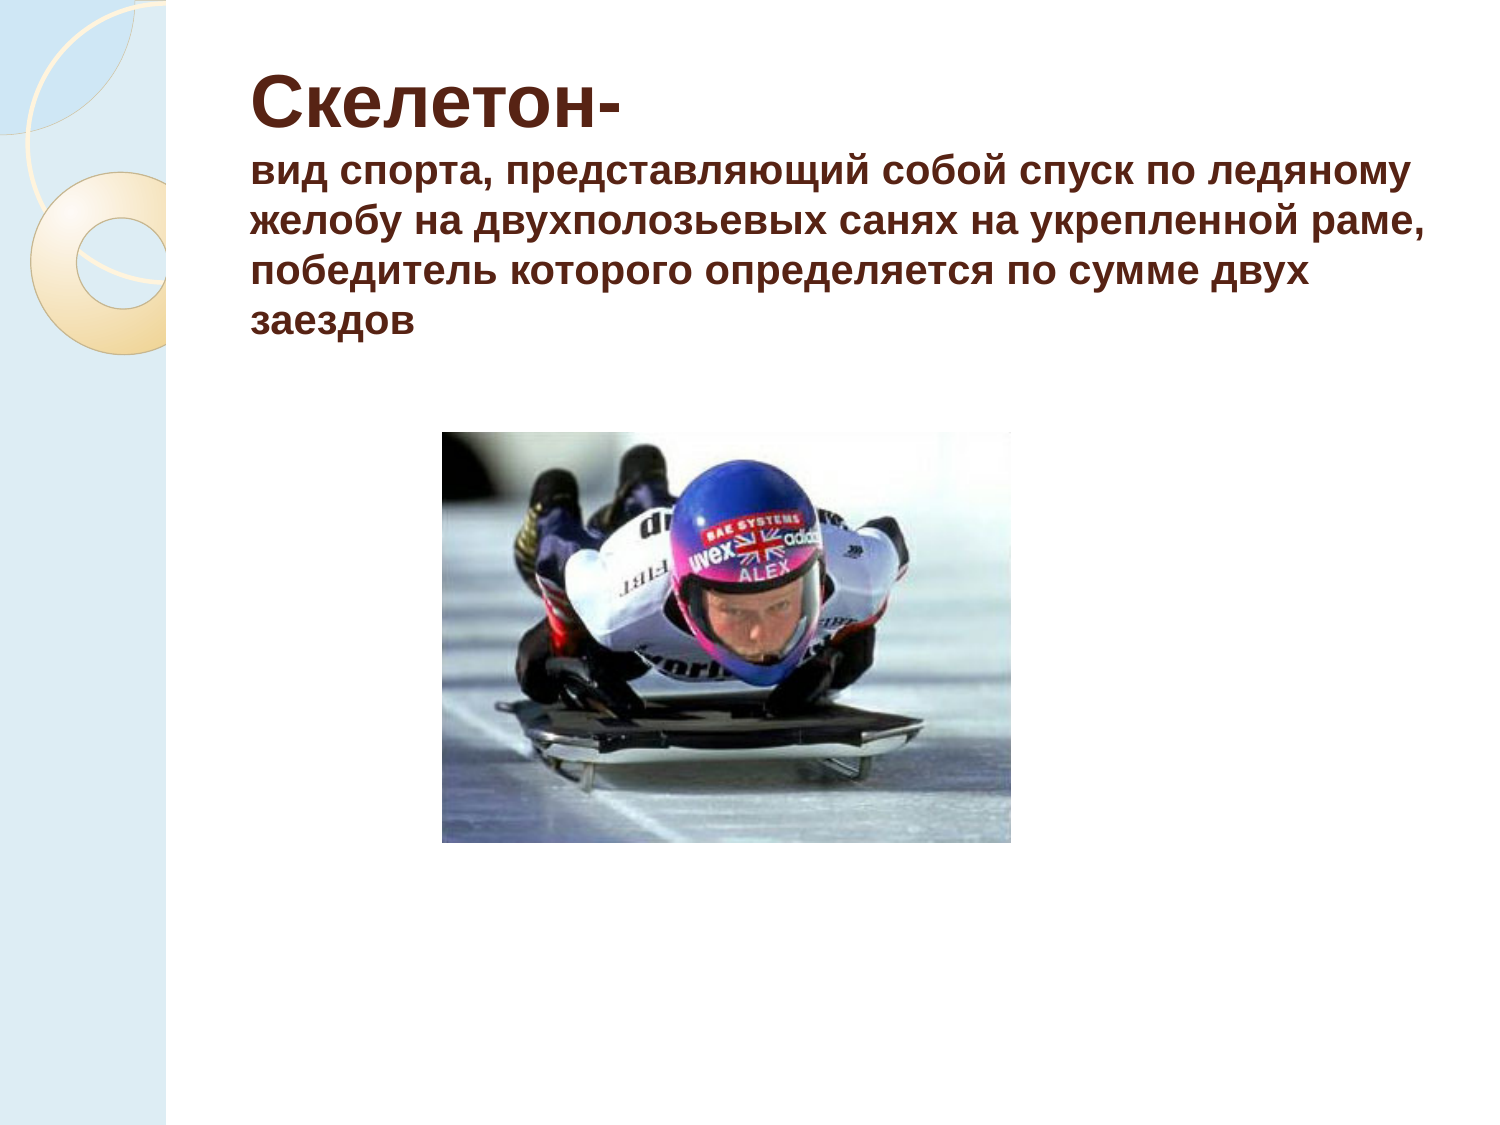

# Скелетон- вид спорта, представляющий собой спуск по ледяному желобу на двухполозьевых санях на укрепленной раме, победитель которого определяется по сумме двух заездов